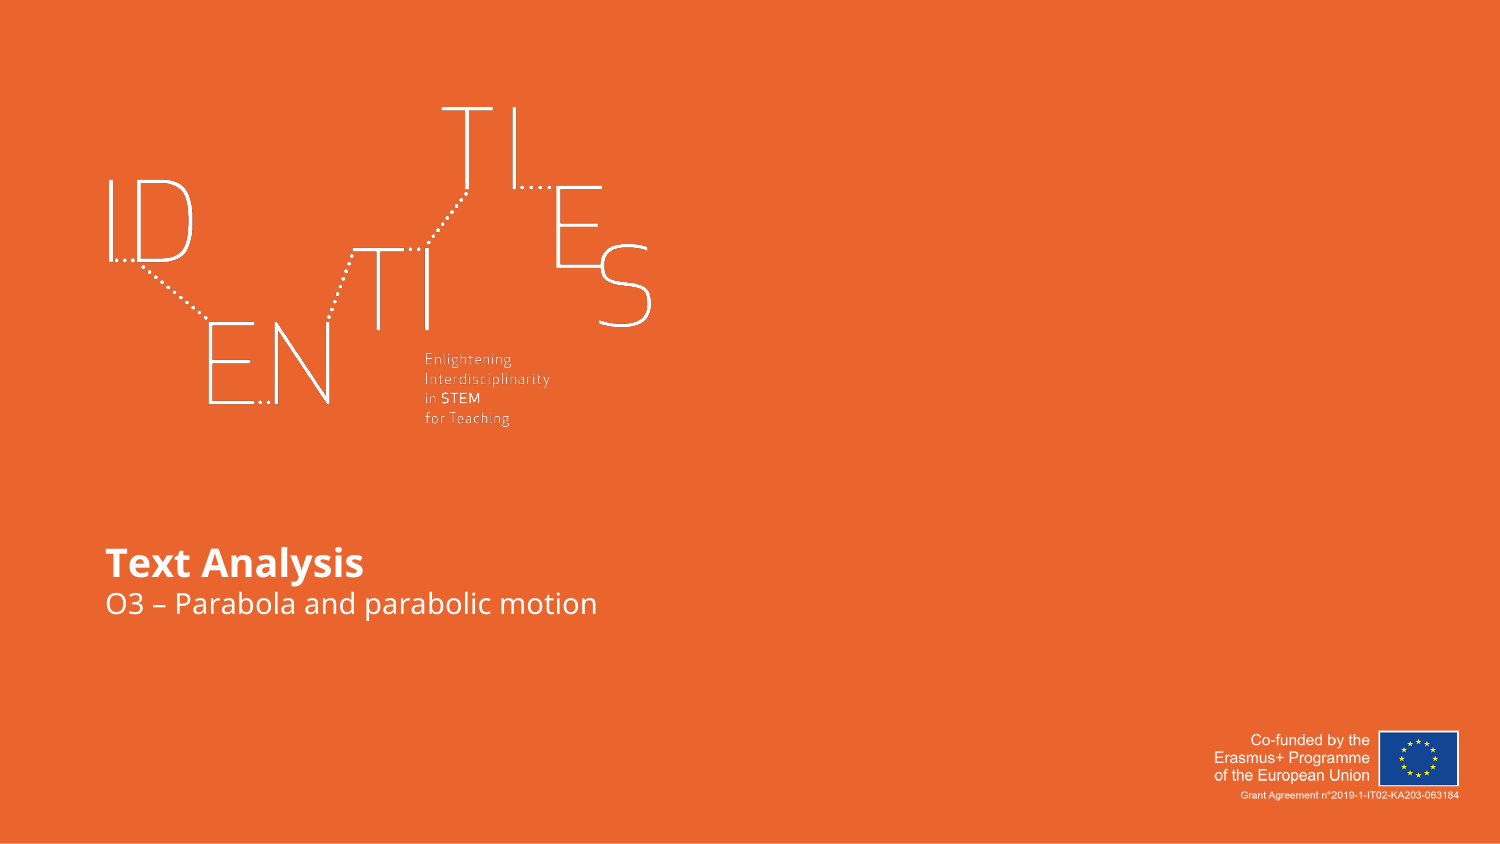

Text Analysis
O3 – Parabola and parabolic motion